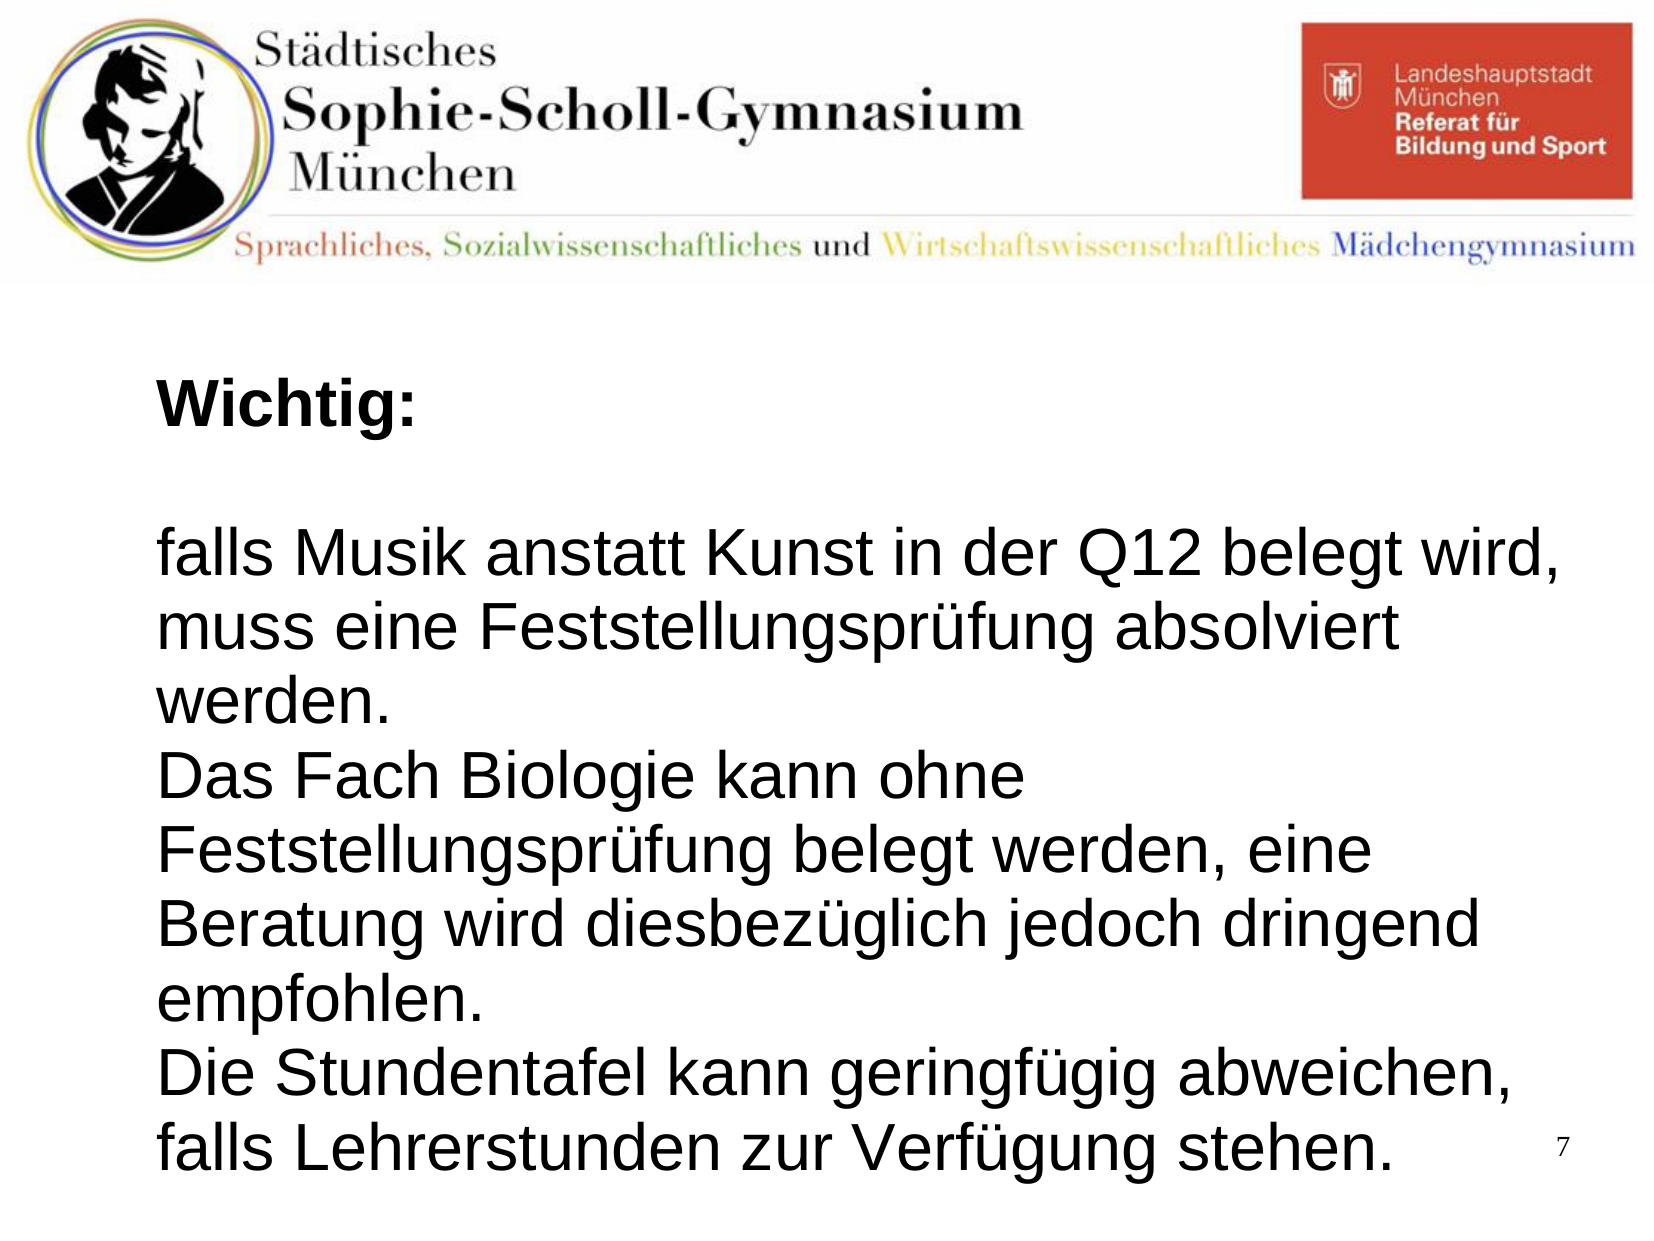

Wichtig:
falls Musik anstatt Kunst in der Q12 belegt wird, muss eine Feststellungsprüfung absolviert werden.
Das Fach Biologie kann ohne Feststellungsprüfung belegt werden, eine
Beratung wird diesbezüglich jedoch dringend empfohlen.
Die Stundentafel kann geringfügig abweichen, falls Lehrerstunden zur Verfügung stehen.
7